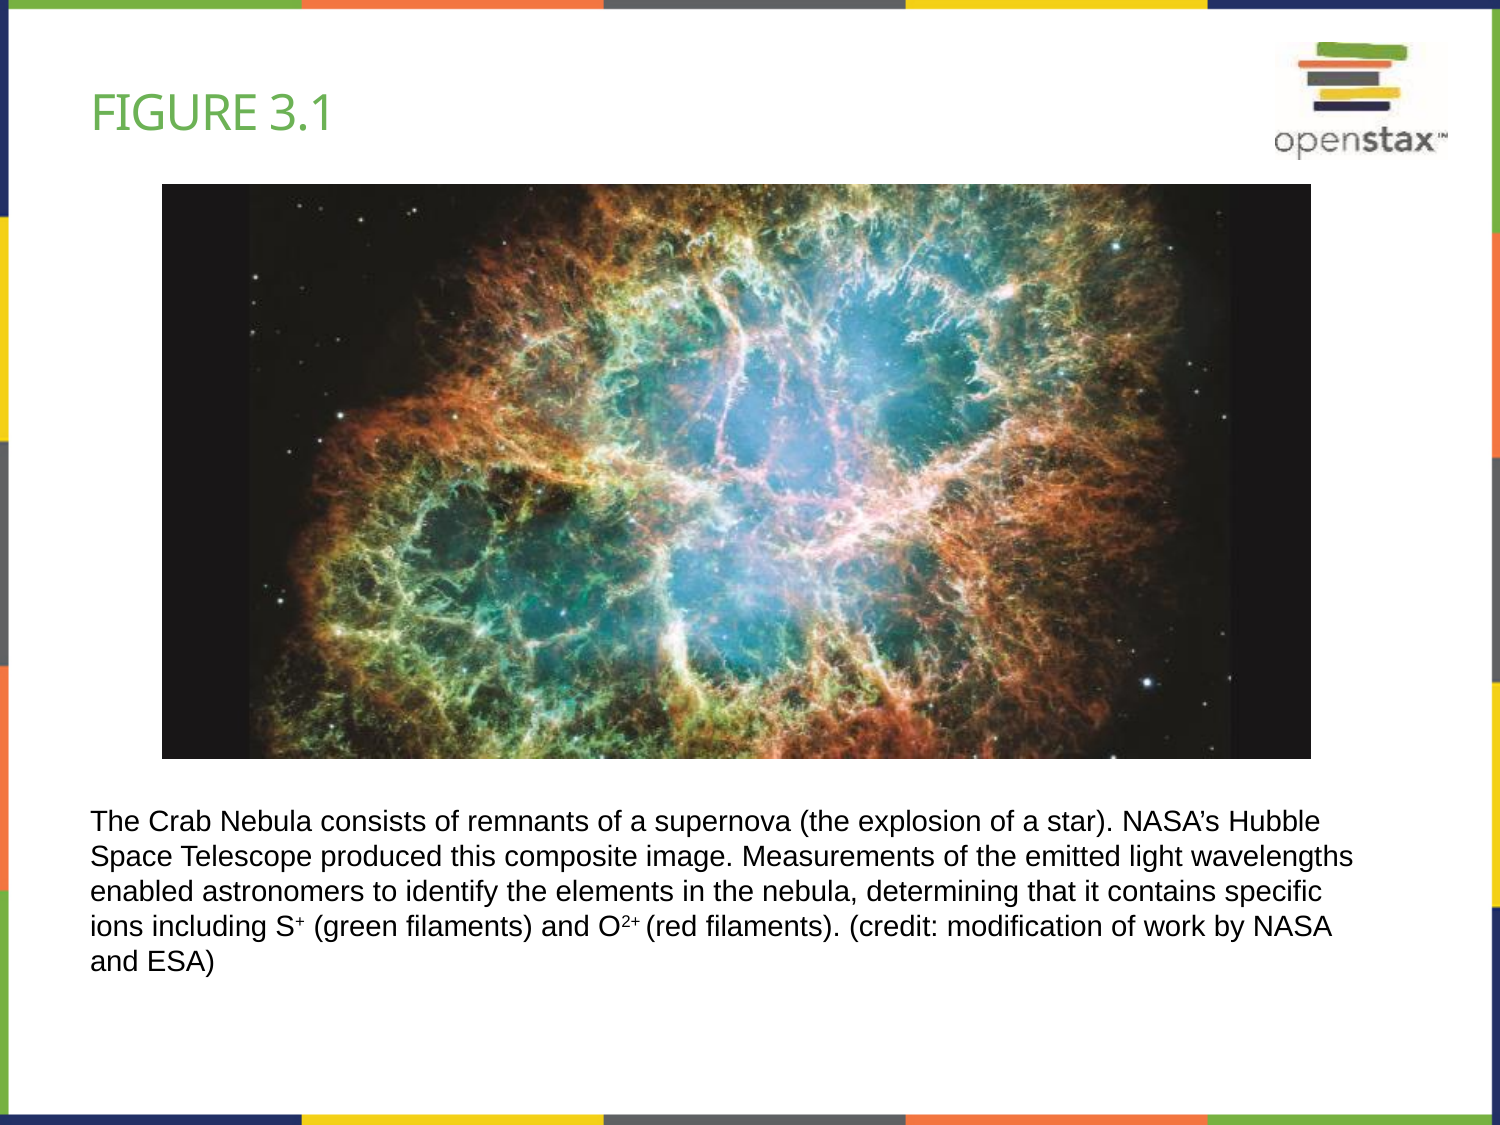

# Figure 3.1
The Crab Nebula consists of remnants of a supernova (the explosion of a star). NASA’s Hubble Space Telescope produced this composite image. Measurements of the emitted light wavelengths enabled astronomers to identify the elements in the nebula, determining that it contains specific ions including S+ (green filaments) and O2+ (red filaments). (credit: modification of work by NASA and ESA)